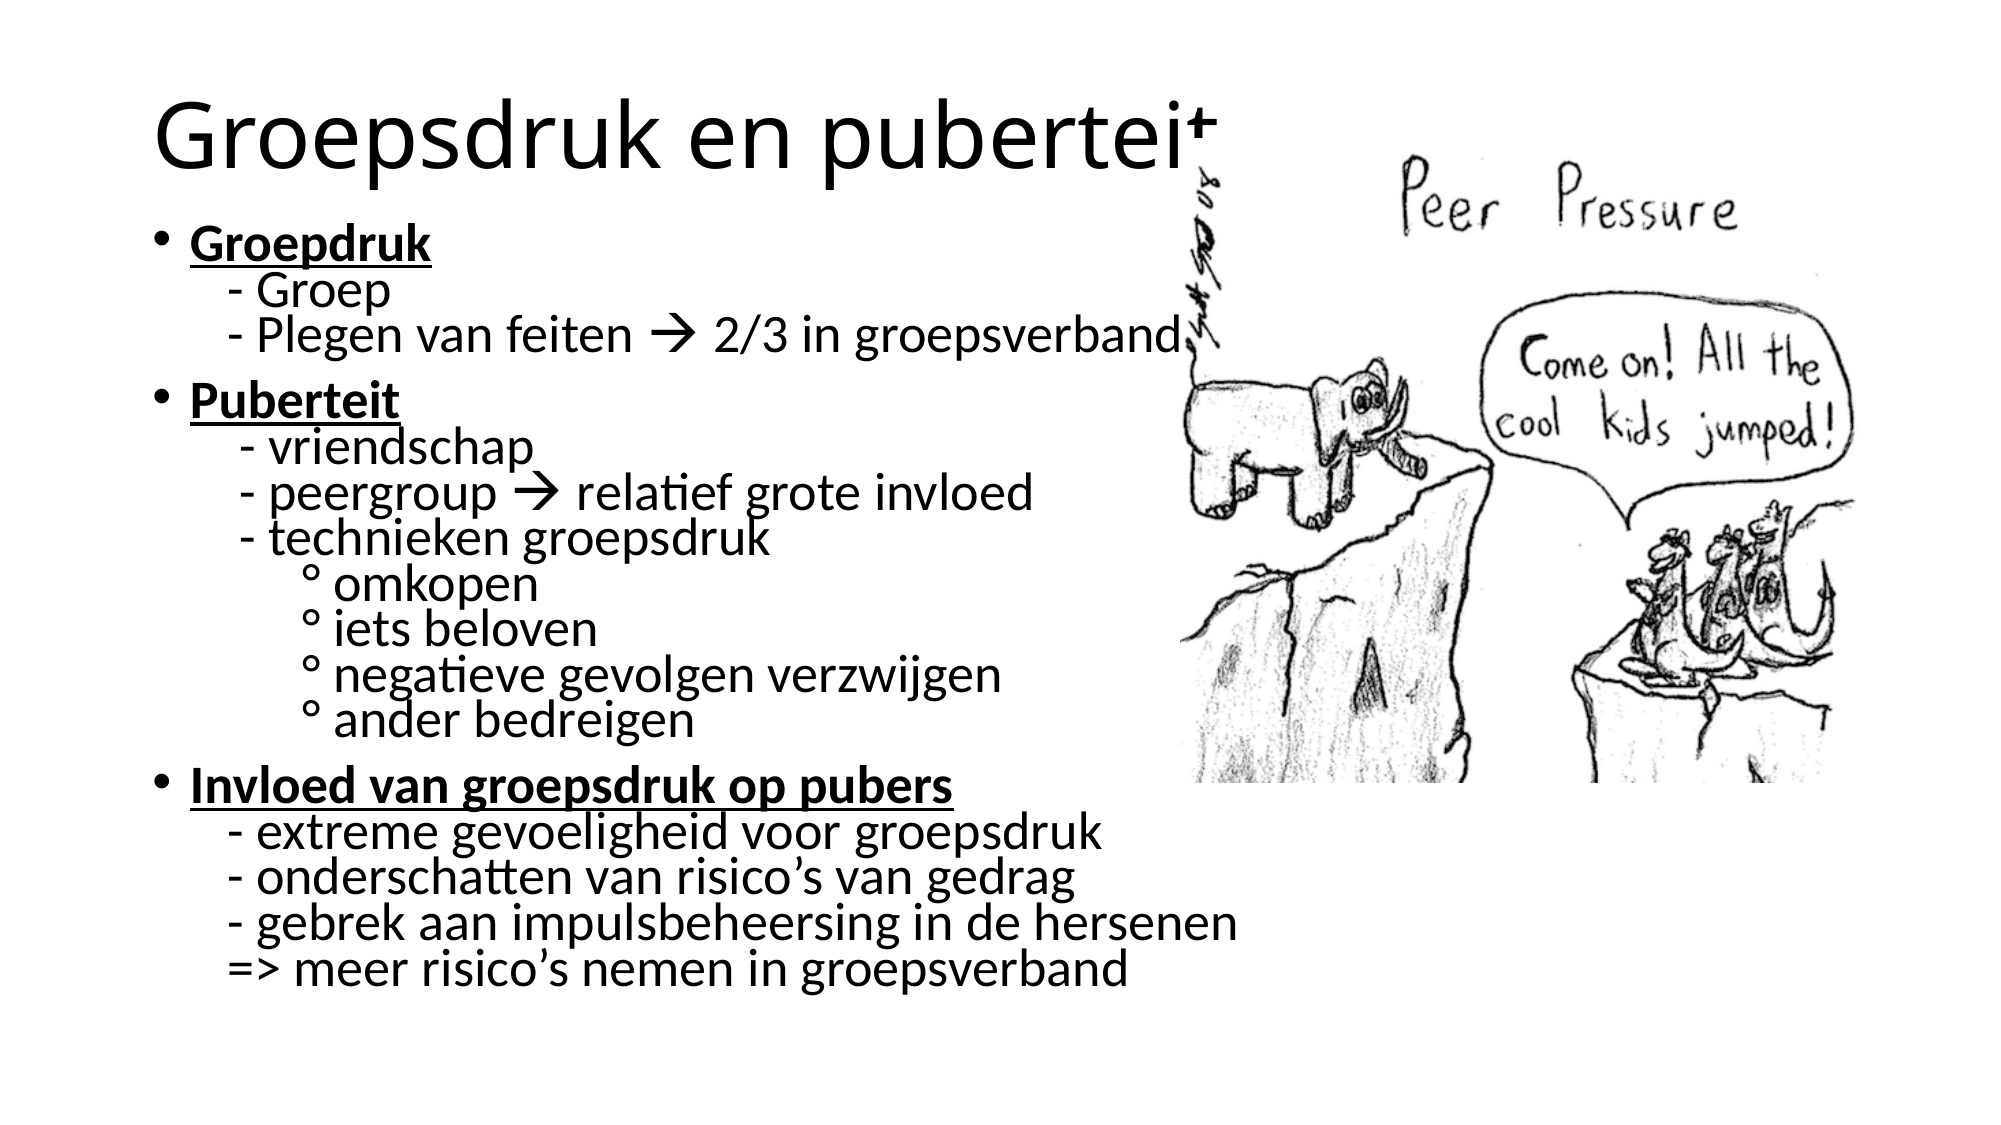

# Groepsdruk en puberteit
Groepdruk
- Groep
- Plegen van feiten  2/3 in groepsverband
Puberteit
 - vriendschap
 - peergroup  relatief grote invloed
 - technieken groepsdruk
 	° omkopen
	° iets beloven
 	° negatieve gevolgen verzwijgen
 	° ander bedreigen
Invloed van groepsdruk op pubers
- extreme gevoeligheid voor groepsdruk
- onderschatten van risico’s van gedrag
- gebrek aan impulsbeheersing in de hersenen
=> meer risico’s nemen in groepsverband